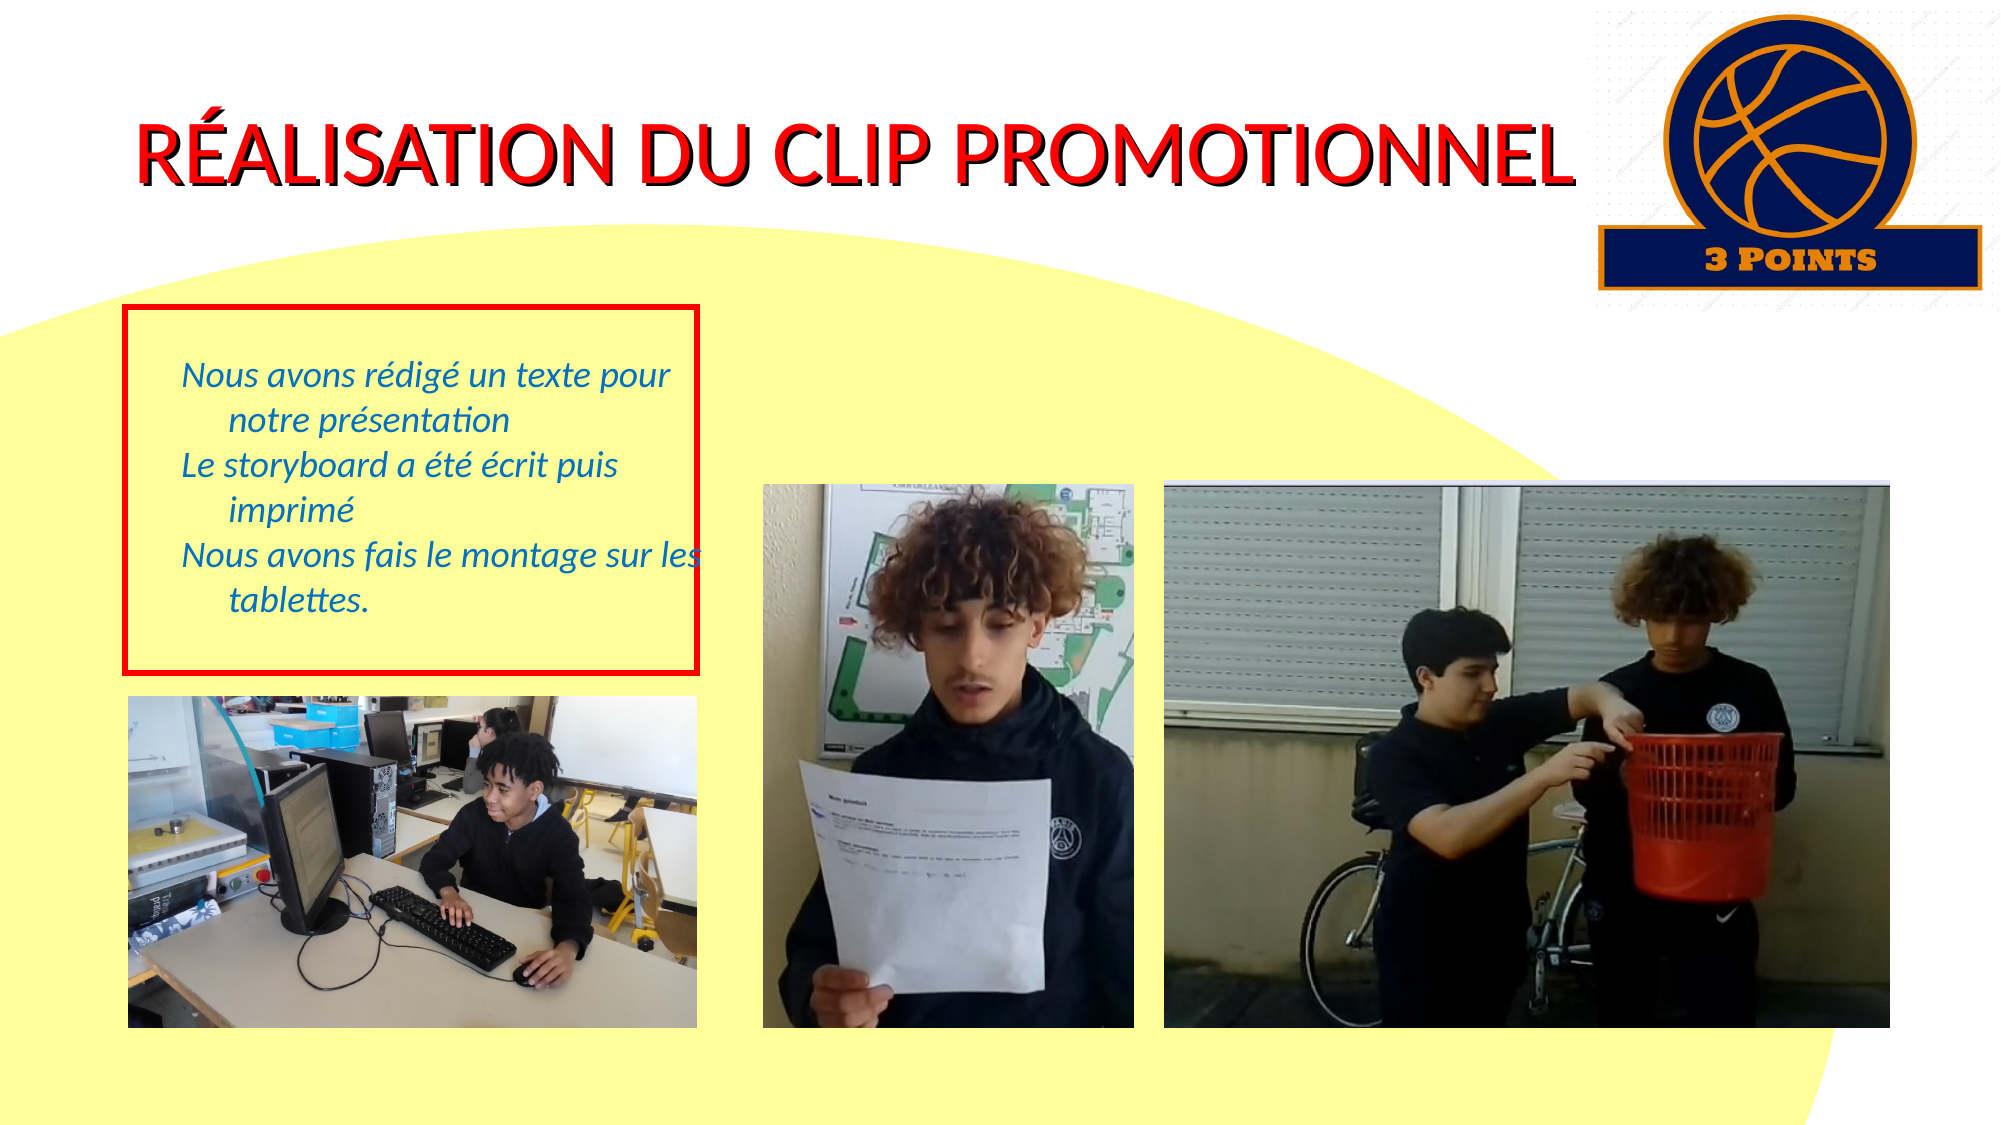

RÉALISATION DU CLIP PROMOTIONNEL
Nous avons rédigé un texte pour notre présentation
Le storyboard a été écrit puis imprimé
Nous avons fais le montage sur les tablettes.